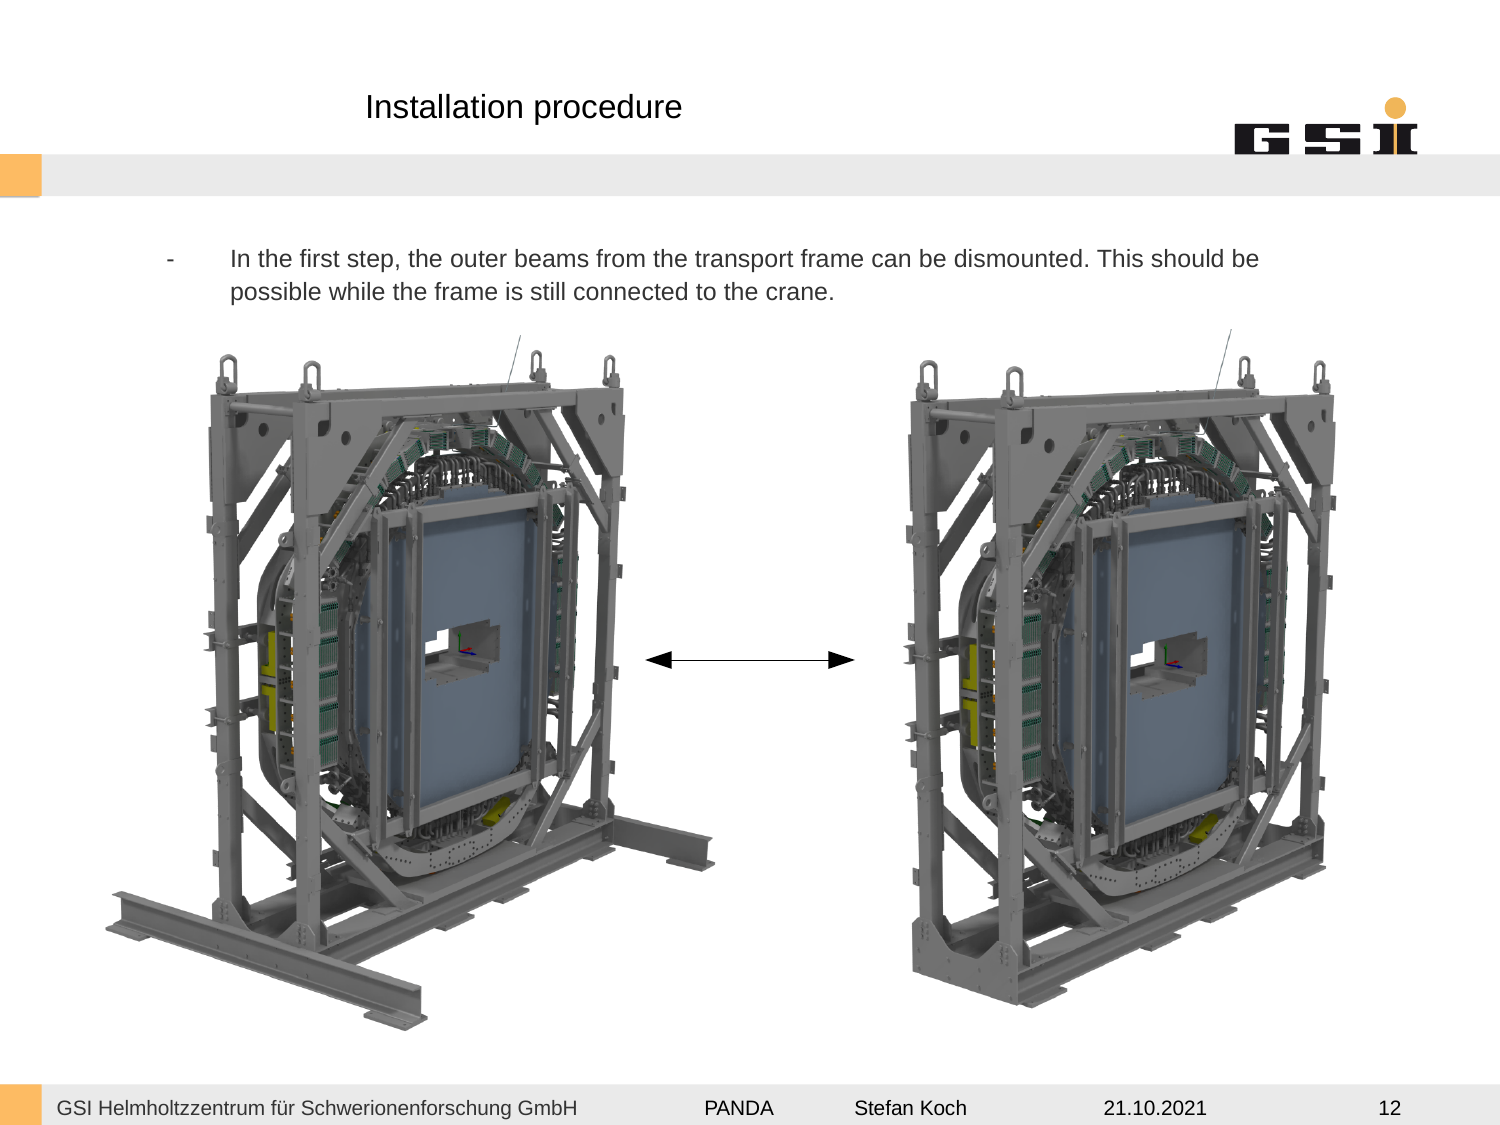

Installation procedure
 - 	In the first step, the outer beams from the transport frame can be dismounted. This should be 			possible while the frame is still connected to the crane.